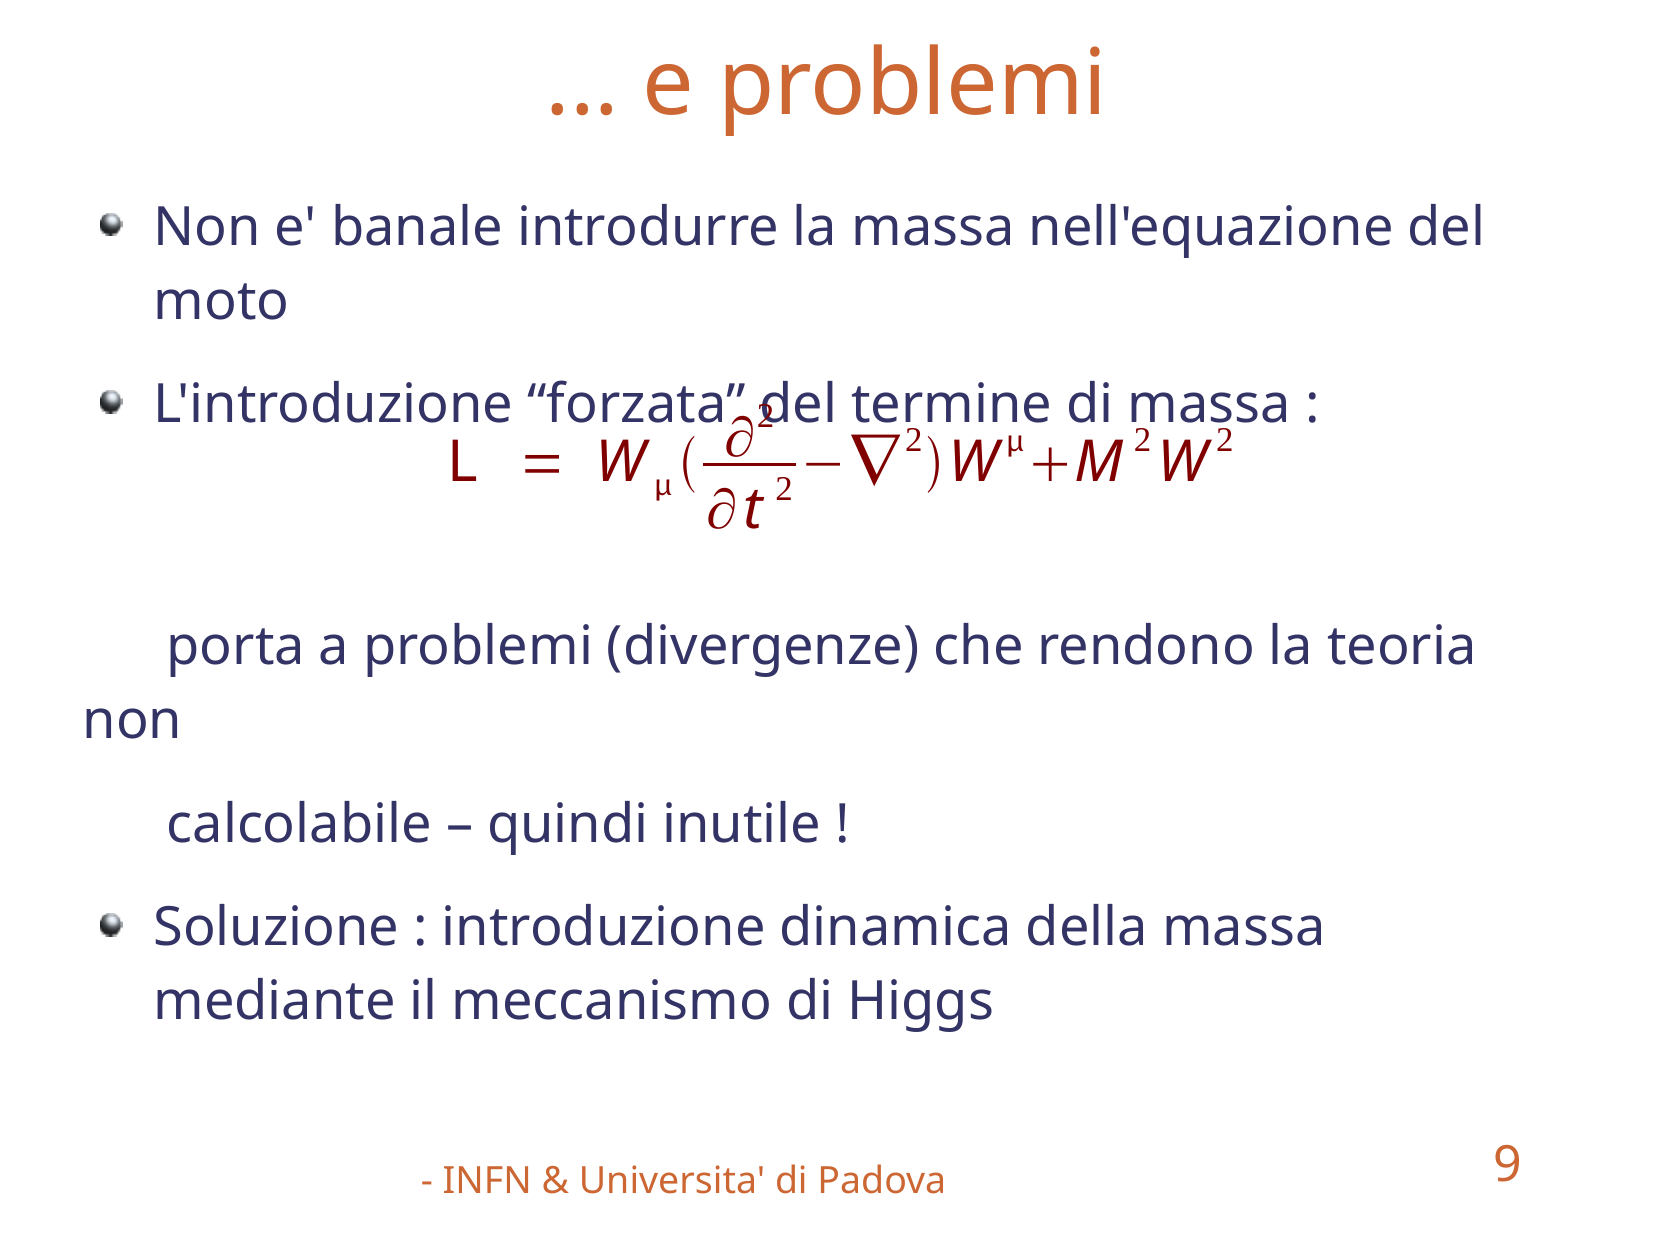

# ... e problemi
Non e' banale introdurre la massa nell'equazione del moto
L'introduzione “forzata” del termine di massa :
 porta a problemi (divergenze) che rendono la teoria non
 calcolabile – quindi inutile !
Soluzione : introduzione dinamica della massa mediante il meccanismo di Higgs